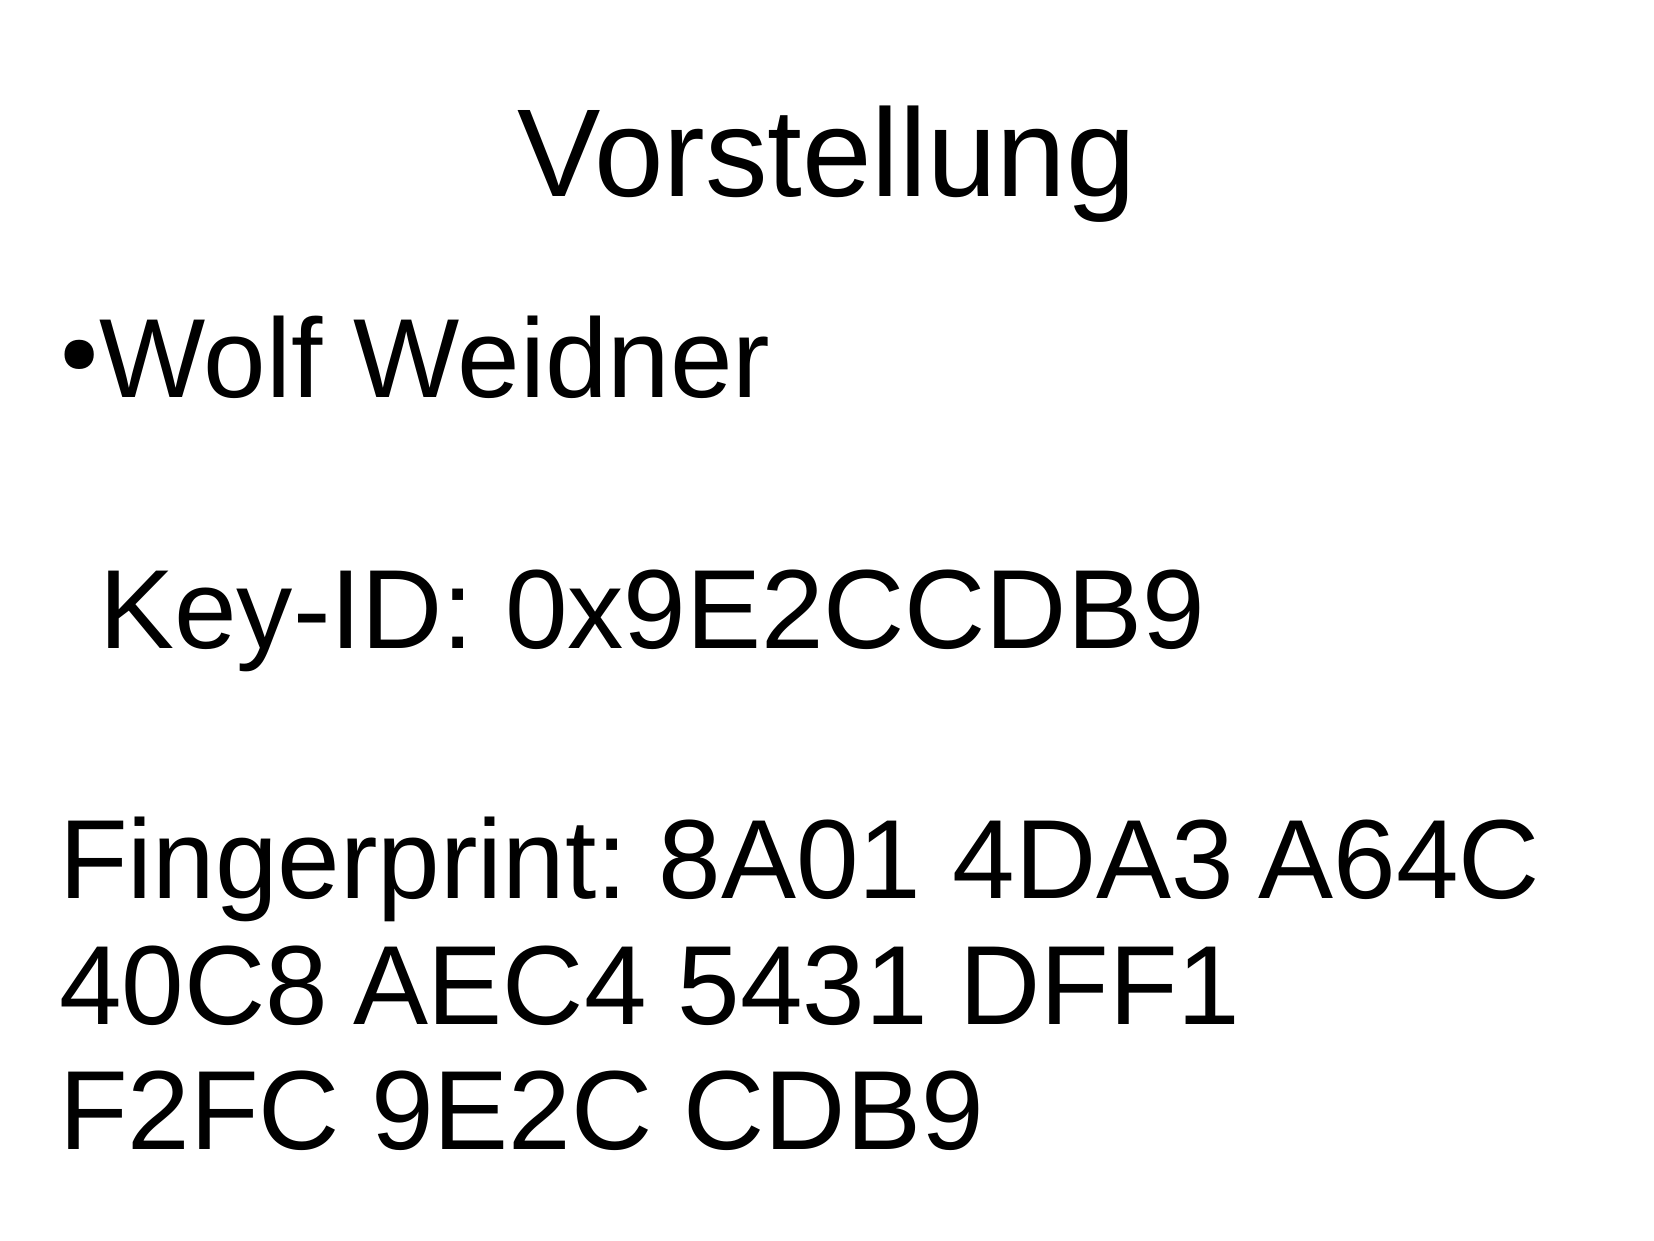

# Vorstellung
Wolf Weidner
Key-ID: 0x9E2CCDB9
Fingerprint: 8A01 4DA3 A64C 40C8 AEC4 5431 DFF1 F2FC 9E2C CDB9